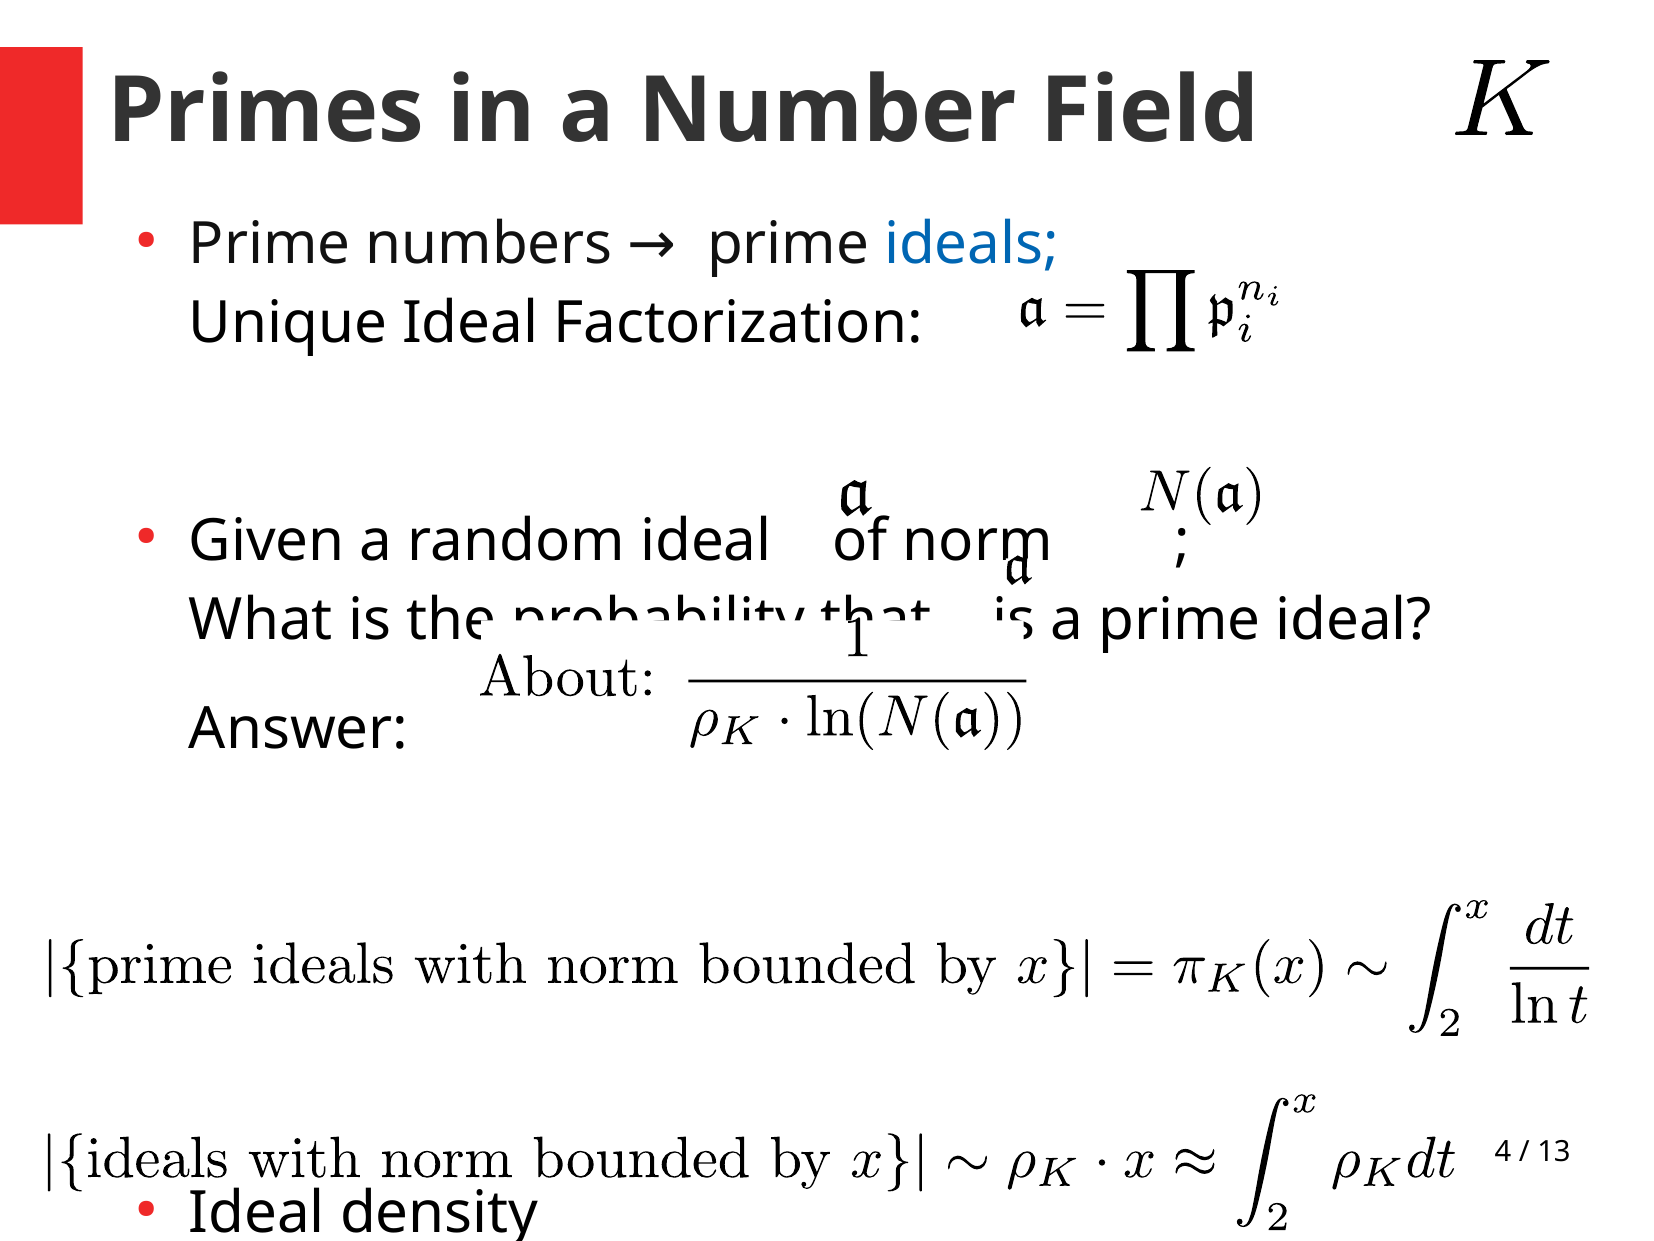

# Primes in a Number Field
Prime numbers → prime ideals;
Unique Ideal Factorization:
Given a random ideal of norm ;
What is the probability that is a prime ideal?
Answer:
Landau’s Prime Ideal Theorem
Ideal density
4